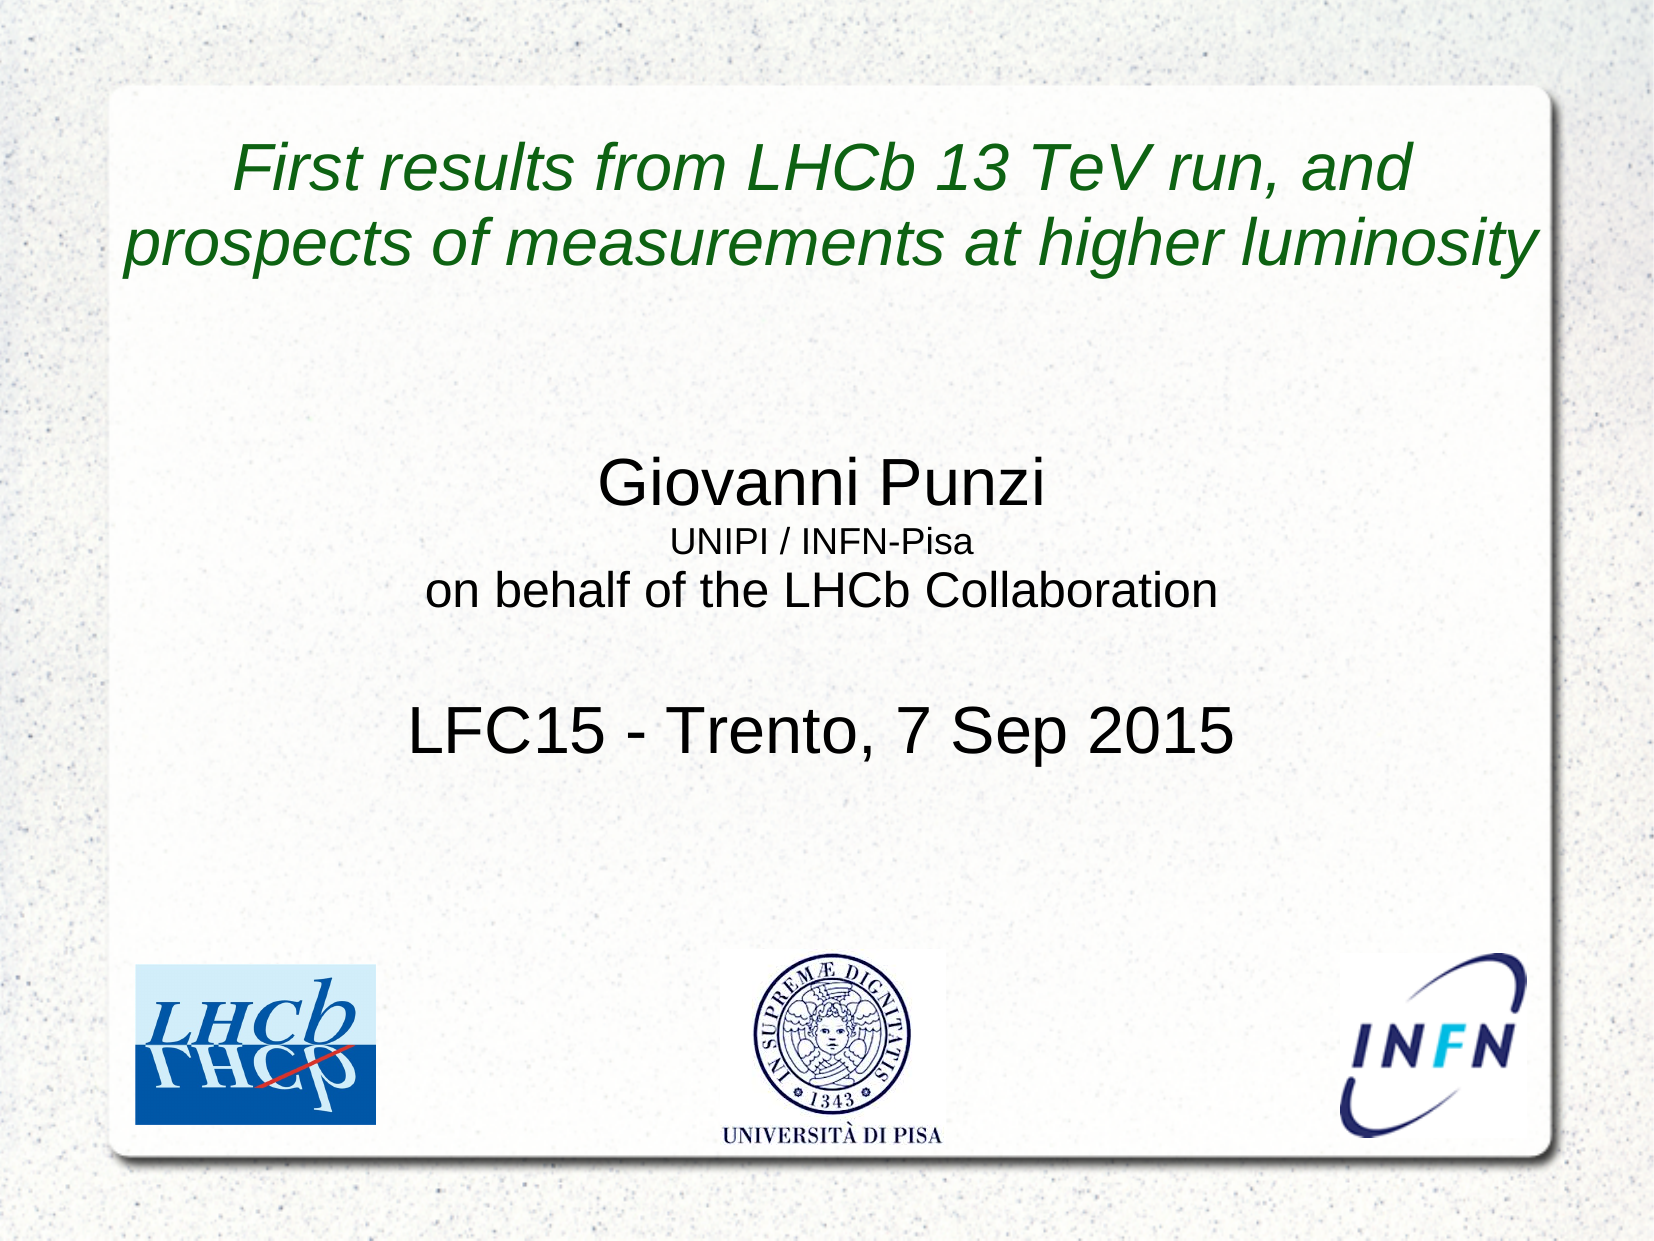

# First results from LHCb 13 TeV run, and prospects of measurements at higher luminosity
Giovanni Punzi
UNIPI / INFN-Pisa
on behalf of the LHCb Collaboration
LFC15 - Trento, 7 Sep 2015